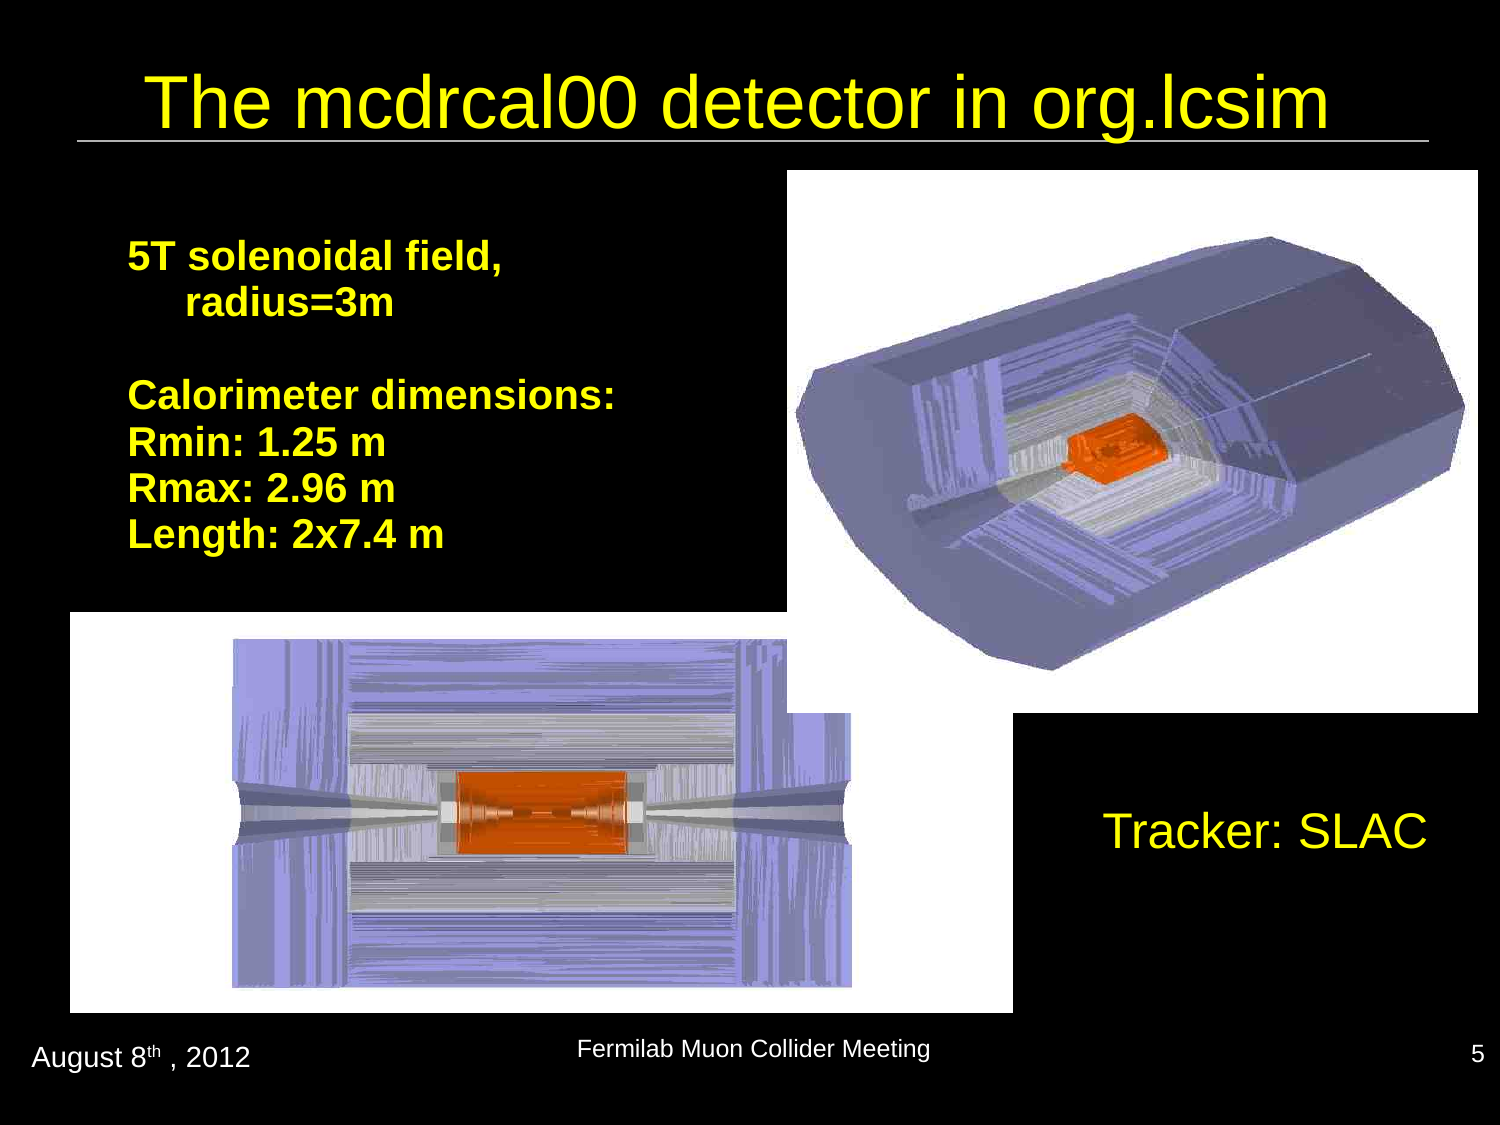

# The mcdrcal00 detector in org.lcsim
5T solenoidal field,
 radius=3m
Calorimeter dimensions:
Rmin: 1.25 m
Rmax: 2.96 m
Length: 2x7.4 m
Tracker: SLAC